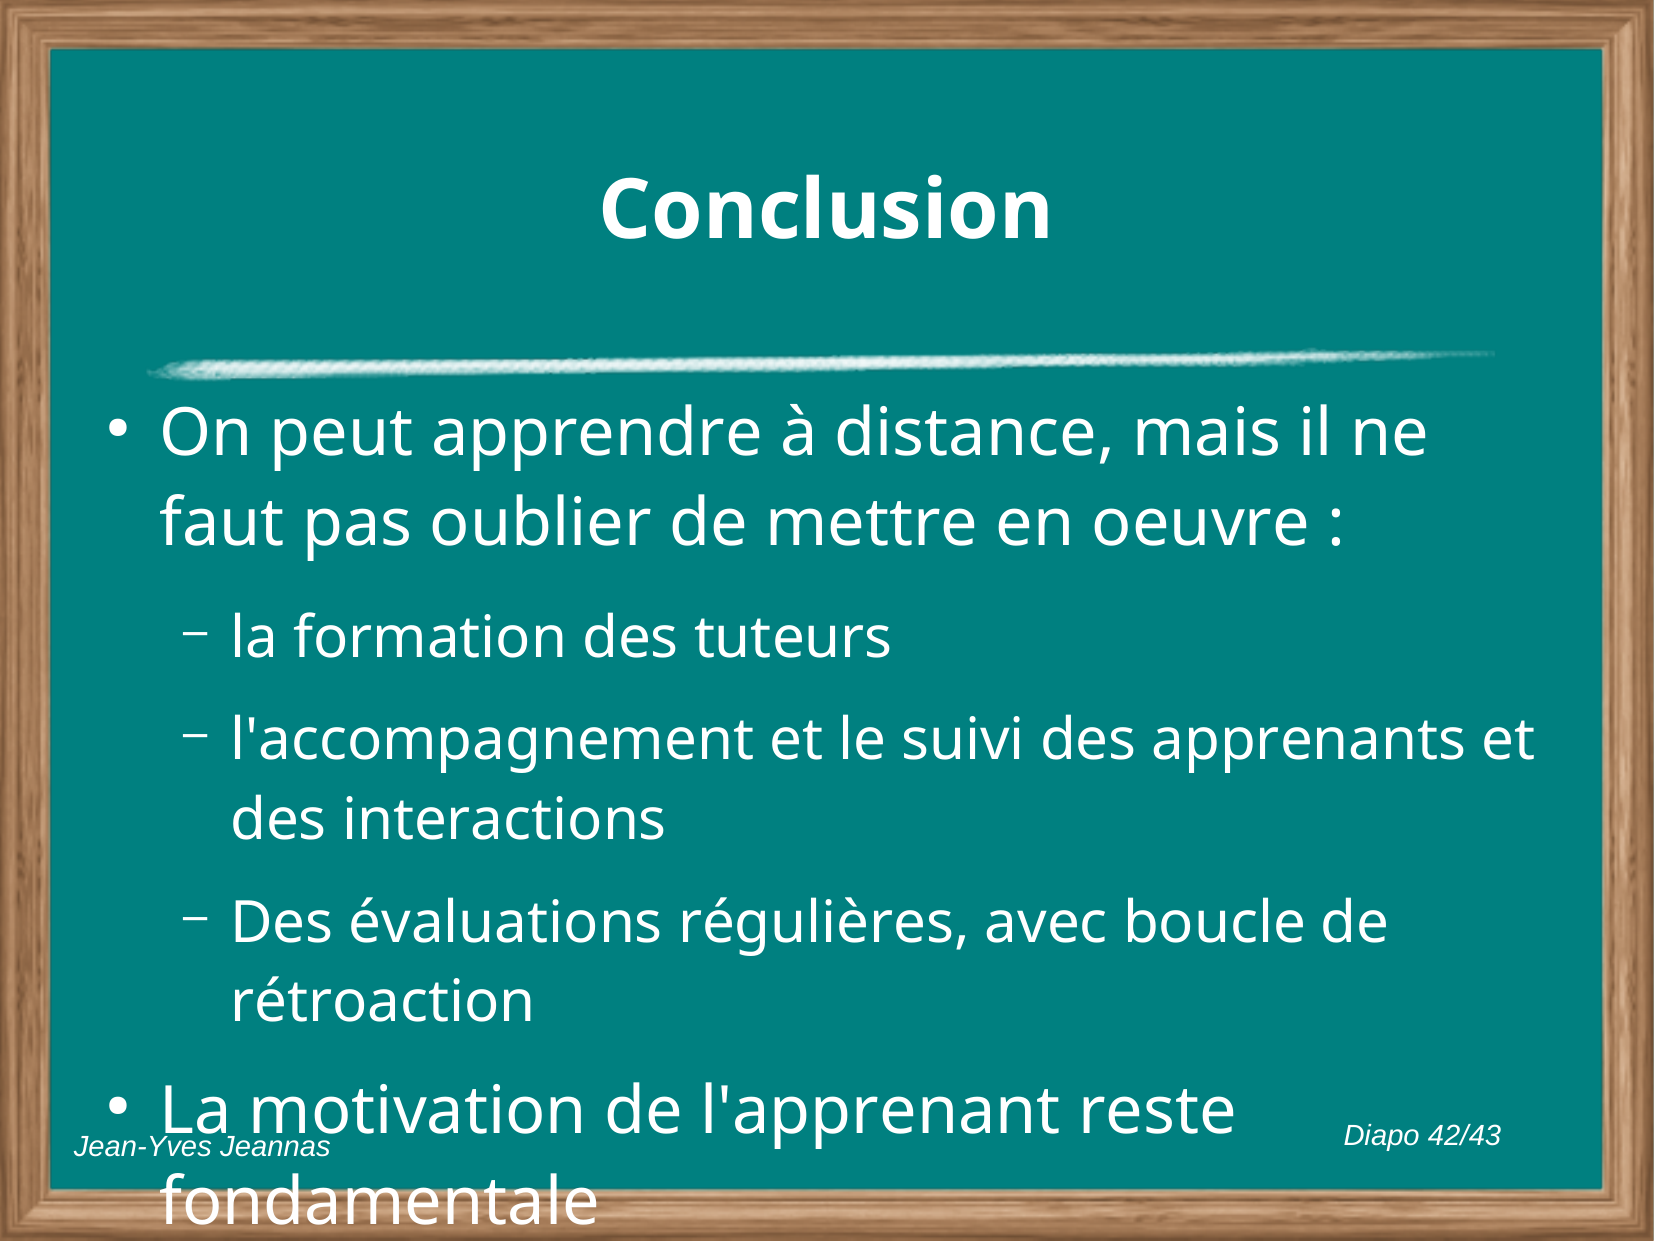

# Conclusion
On peut apprendre à distance, mais il ne faut pas oublier de mettre en oeuvre :
la formation des tuteurs
l'accompagnement et le suivi des apprenants et des interactions
Des évaluations régulières, avec boucle de rétroaction
La motivation de l'apprenant reste fondamentale